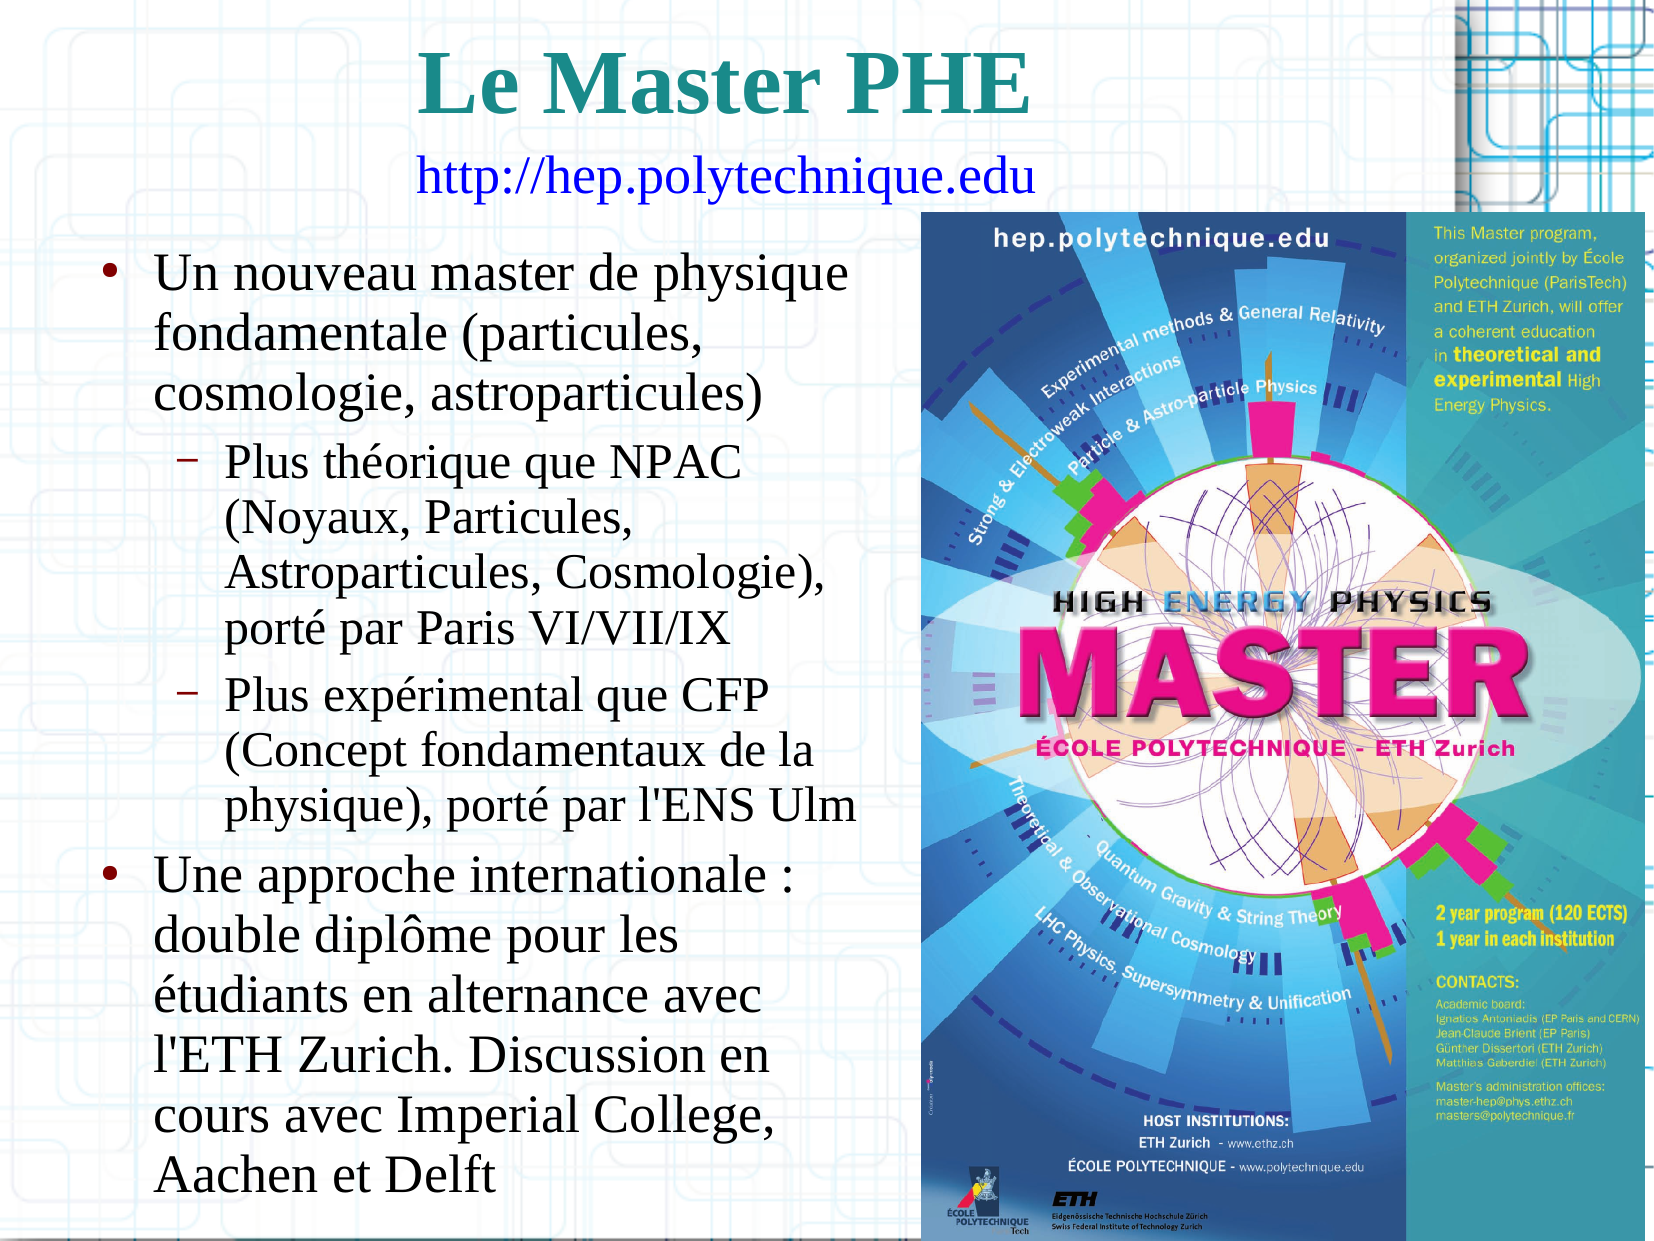

# Le Master PHE
http://hep.polytechnique.edu
Un nouveau master de physique fondamentale (particules, cosmologie, astroparticules)
Plus théorique que NPAC (Noyaux, Particules, Astroparticules, Cosmologie), porté par Paris VI/VII/IX
Plus expérimental que CFP (Concept fondamentaux de la physique), porté par l'ENS Ulm
Une approche internationale : double diplôme pour les étudiants en alternance avec l'ETH Zurich. Discussion en cours avec Imperial College, Aachen et Delft